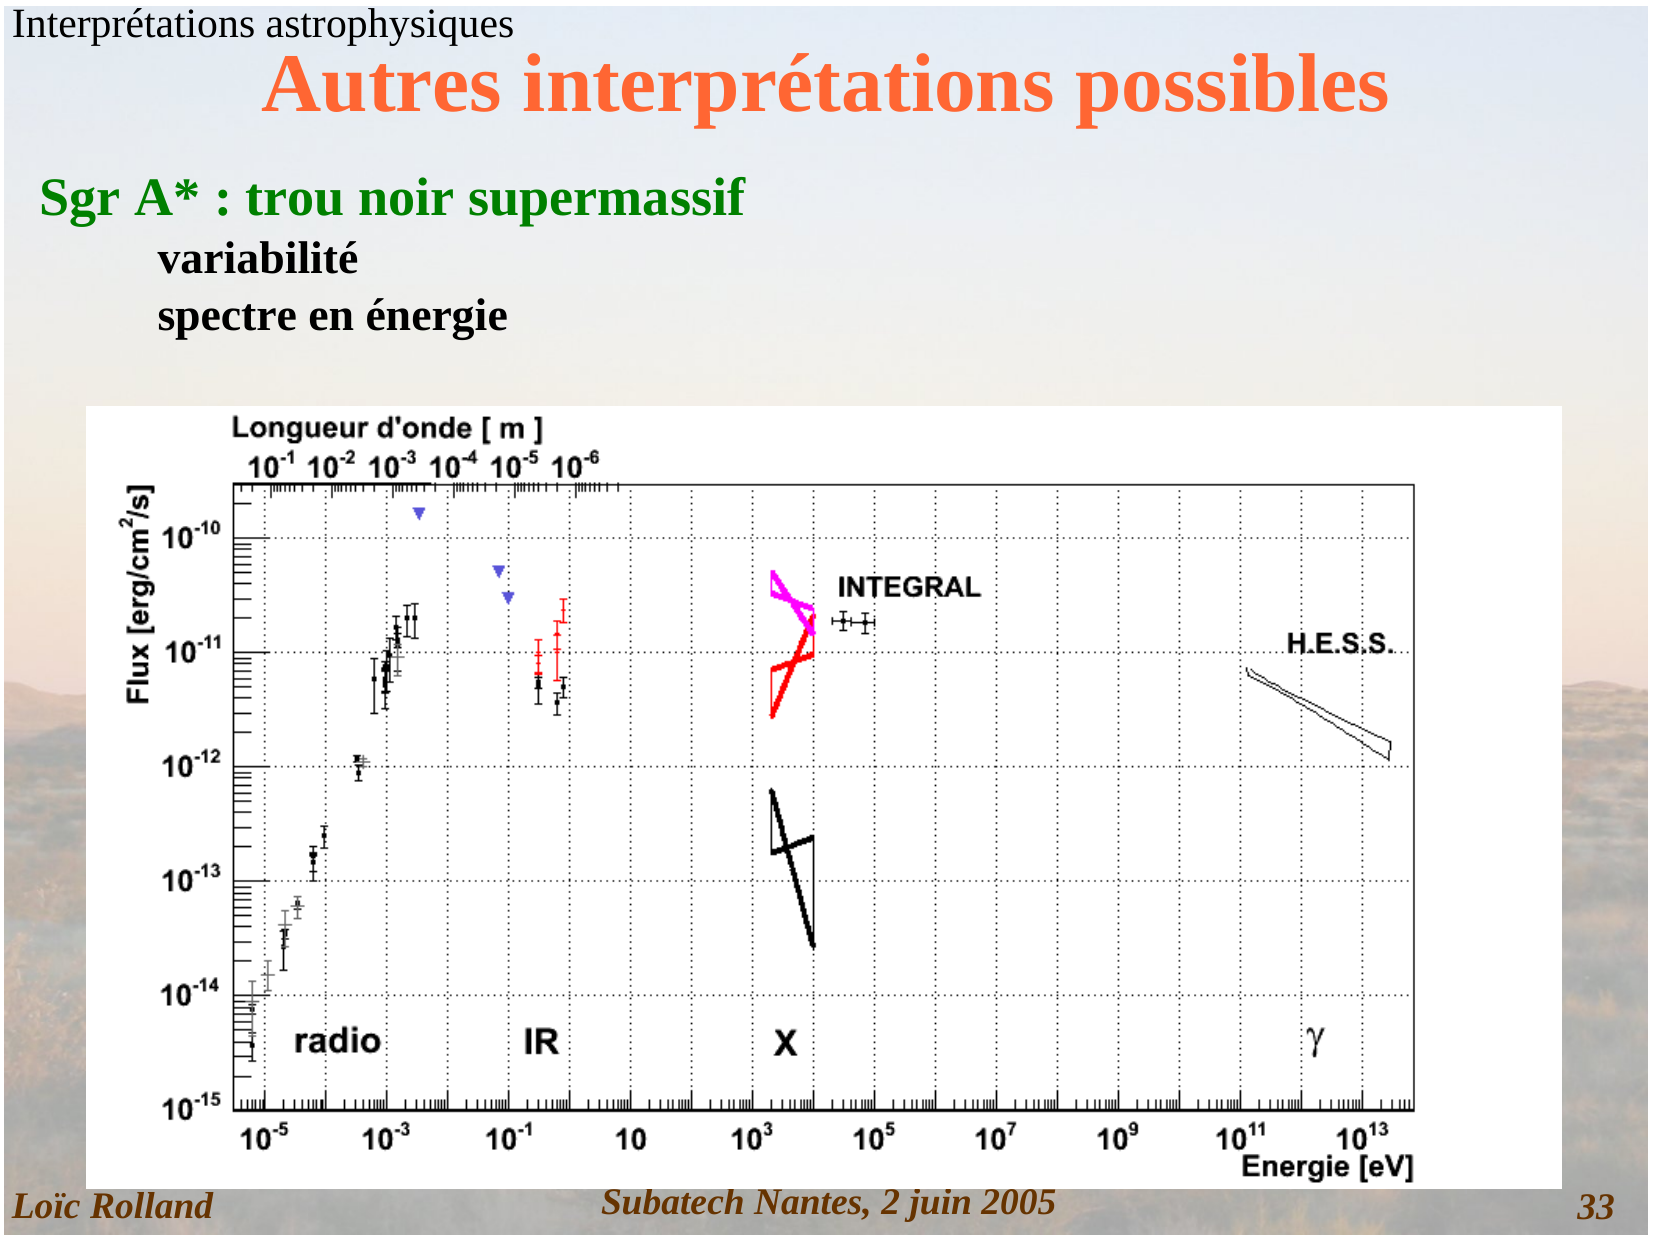

Interprétations astrophysiques
# Autres interprétations possibles
Sgr A* : trou noir supermassif
variabilité
spectre en énergie